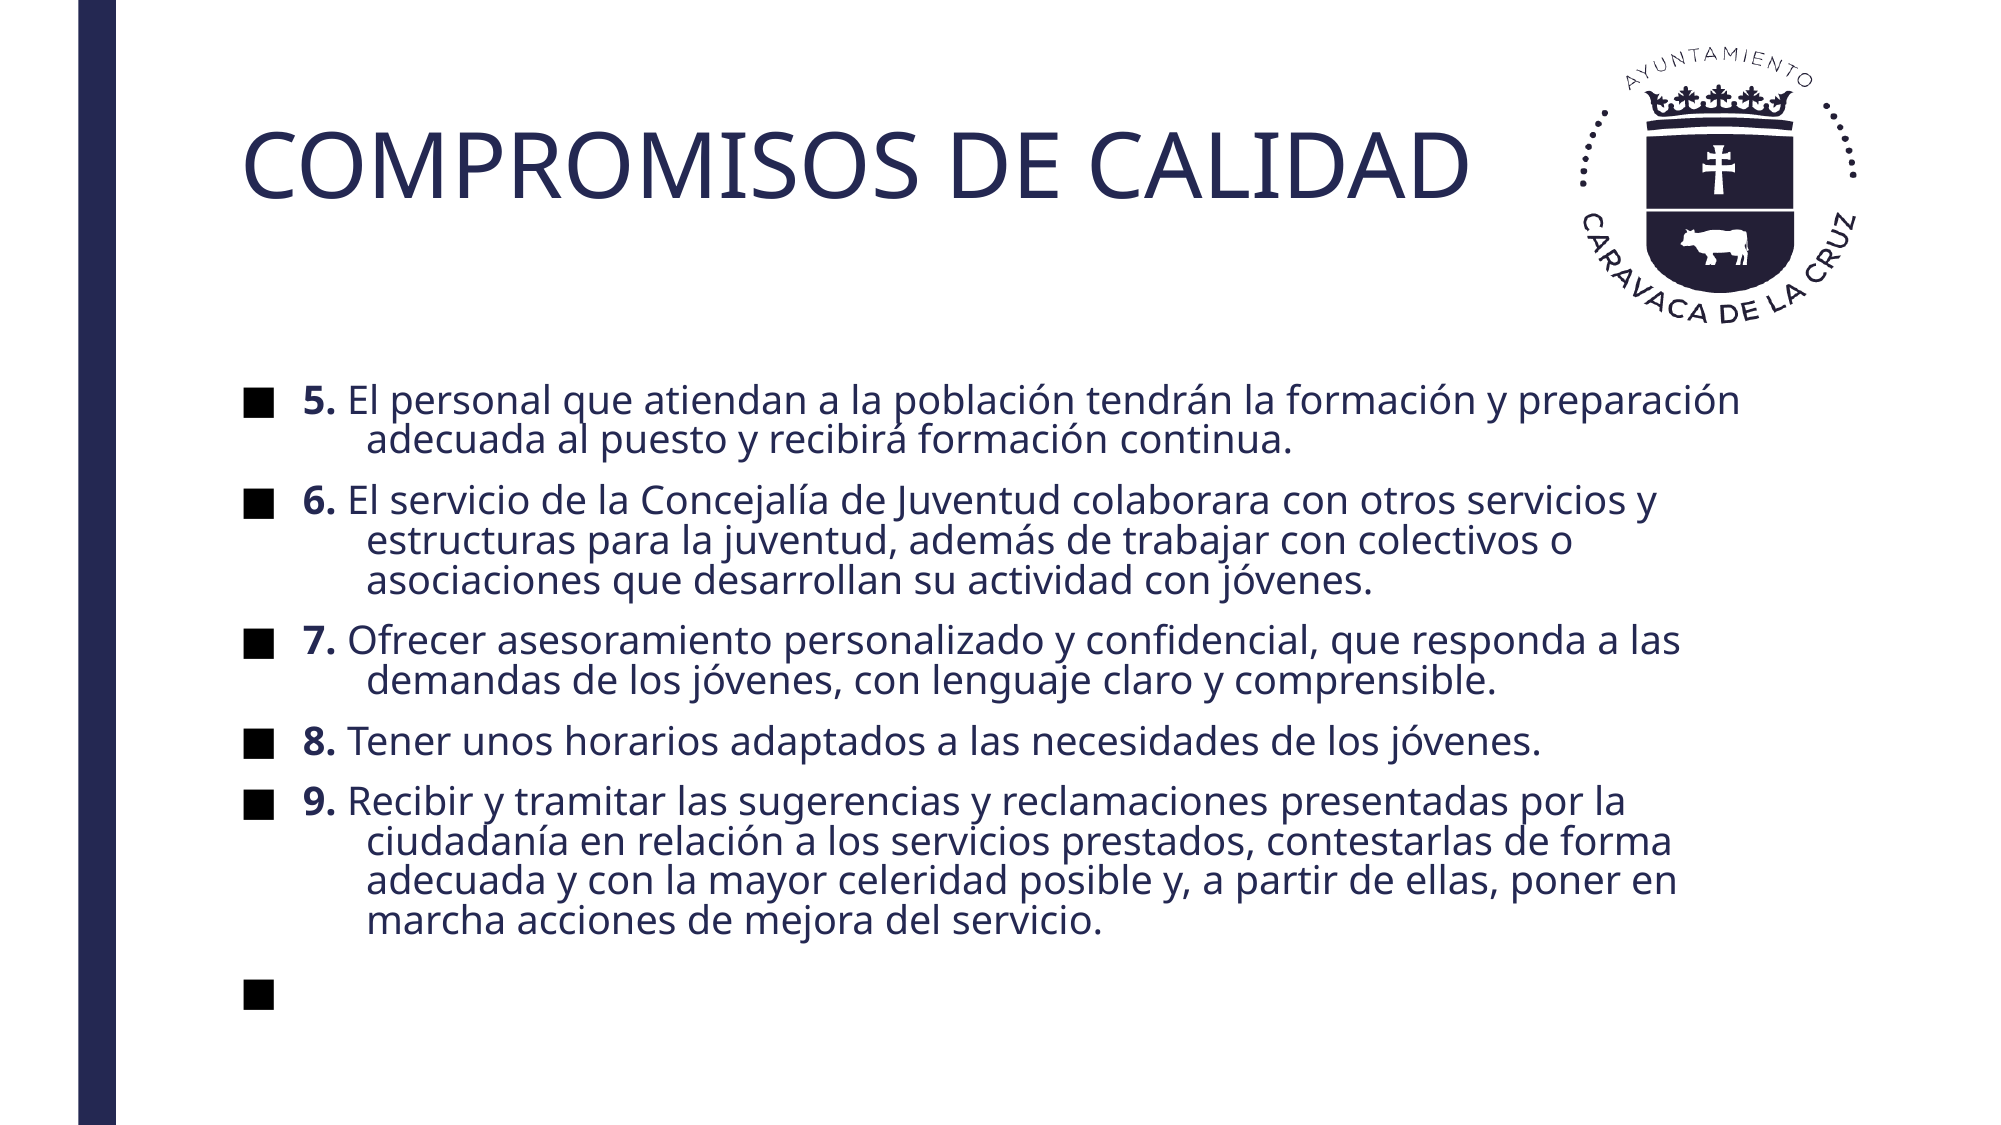

# COMPROMISOS DE CALIDAD
5. El personal que atiendan a la población tendrán la formación y preparación adecuada al puesto y recibirá formación continua.
6. El servicio de la Concejalía de Juventud colaborara con otros servicios y estructuras para la juventud, además de trabajar con colectivos o asociaciones que desarrollan su actividad con jóvenes.
7. Ofrecer asesoramiento personalizado y confidencial, que responda a las demandas de los jóvenes, con lenguaje claro y comprensible.
8. Tener unos horarios adaptados a las necesidades de los jóvenes.
9. Recibir y tramitar las sugerencias y reclamaciones presentadas por la ciudadanía en relación a los servicios prestados, contestarlas de forma adecuada y con la mayor celeridad posible y, a partir de ellas, poner en marcha acciones de mejora del servicio.